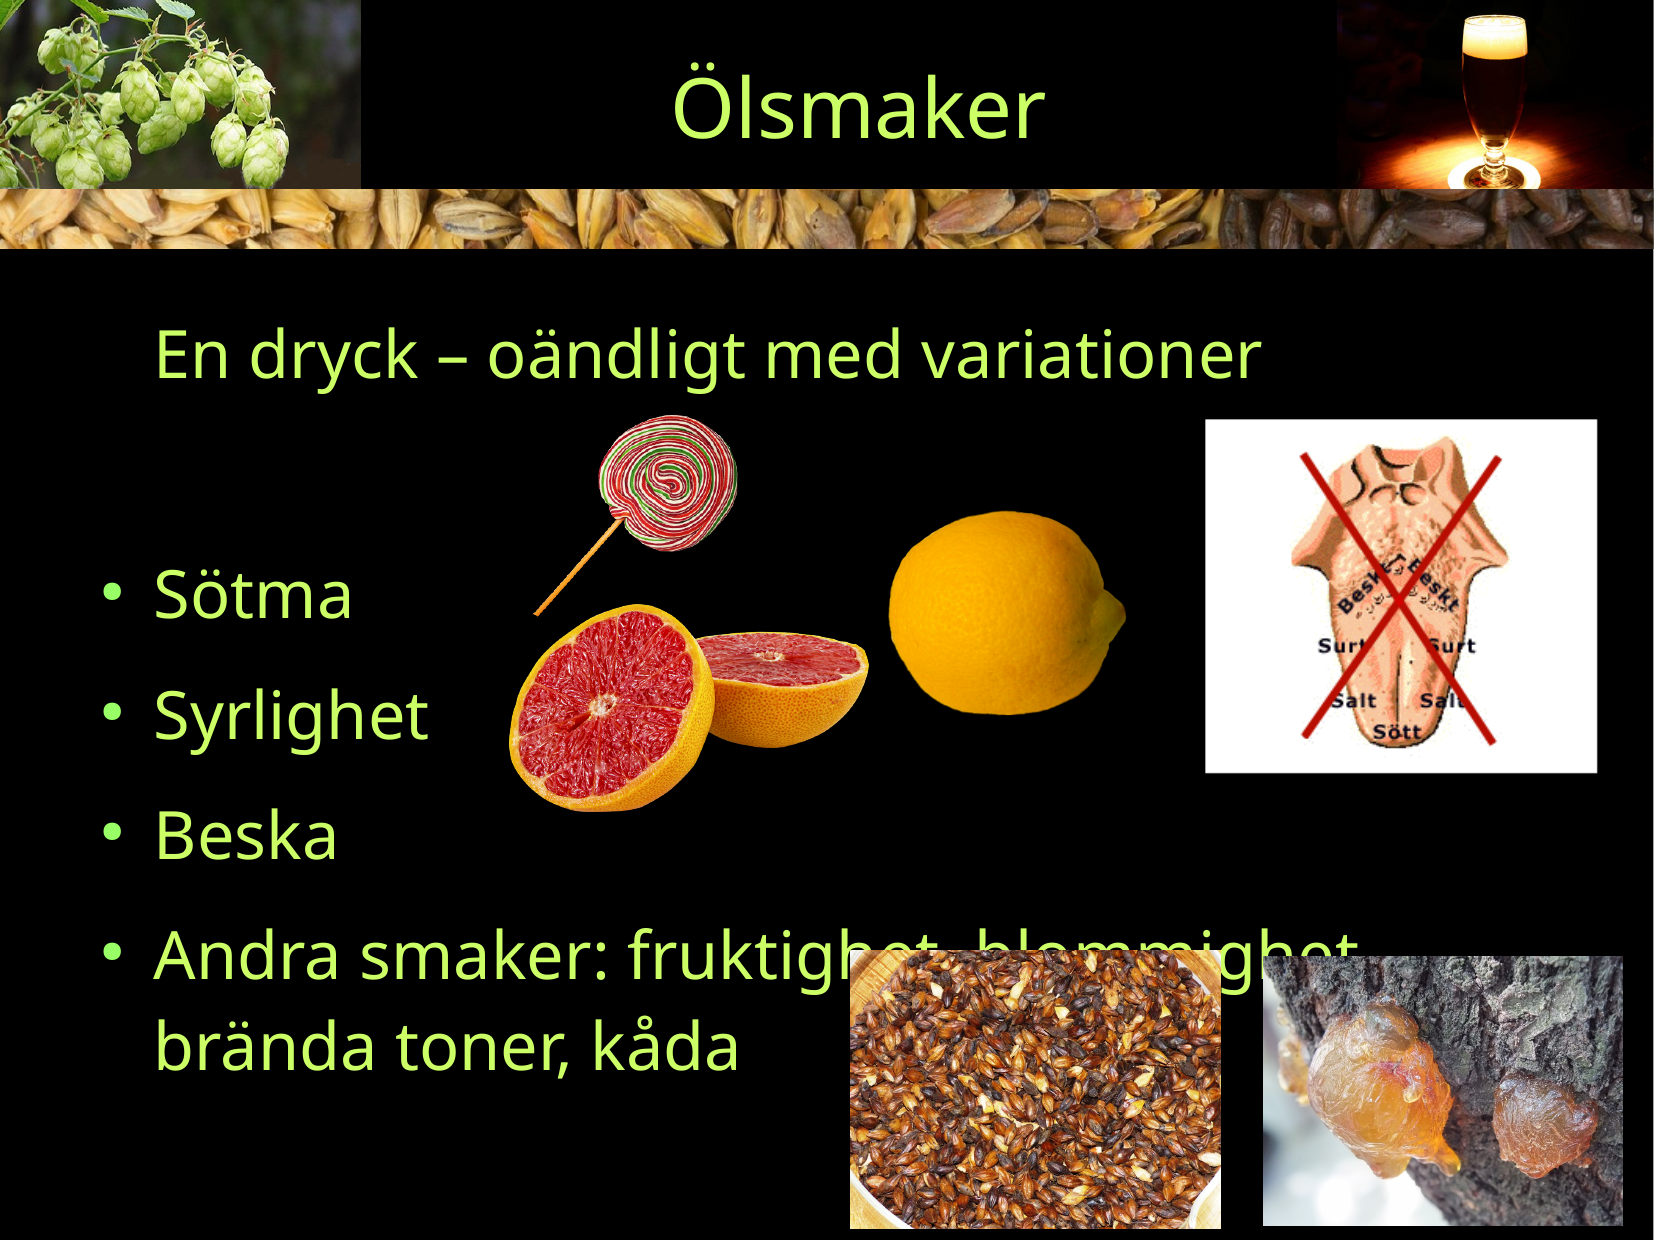

#
 Ölsmaker
En dryck – oändligt med variationer
Sötma
Syrlighet
Beska
Andra smaker: fruktighet, blommighet, brända toner, kåda